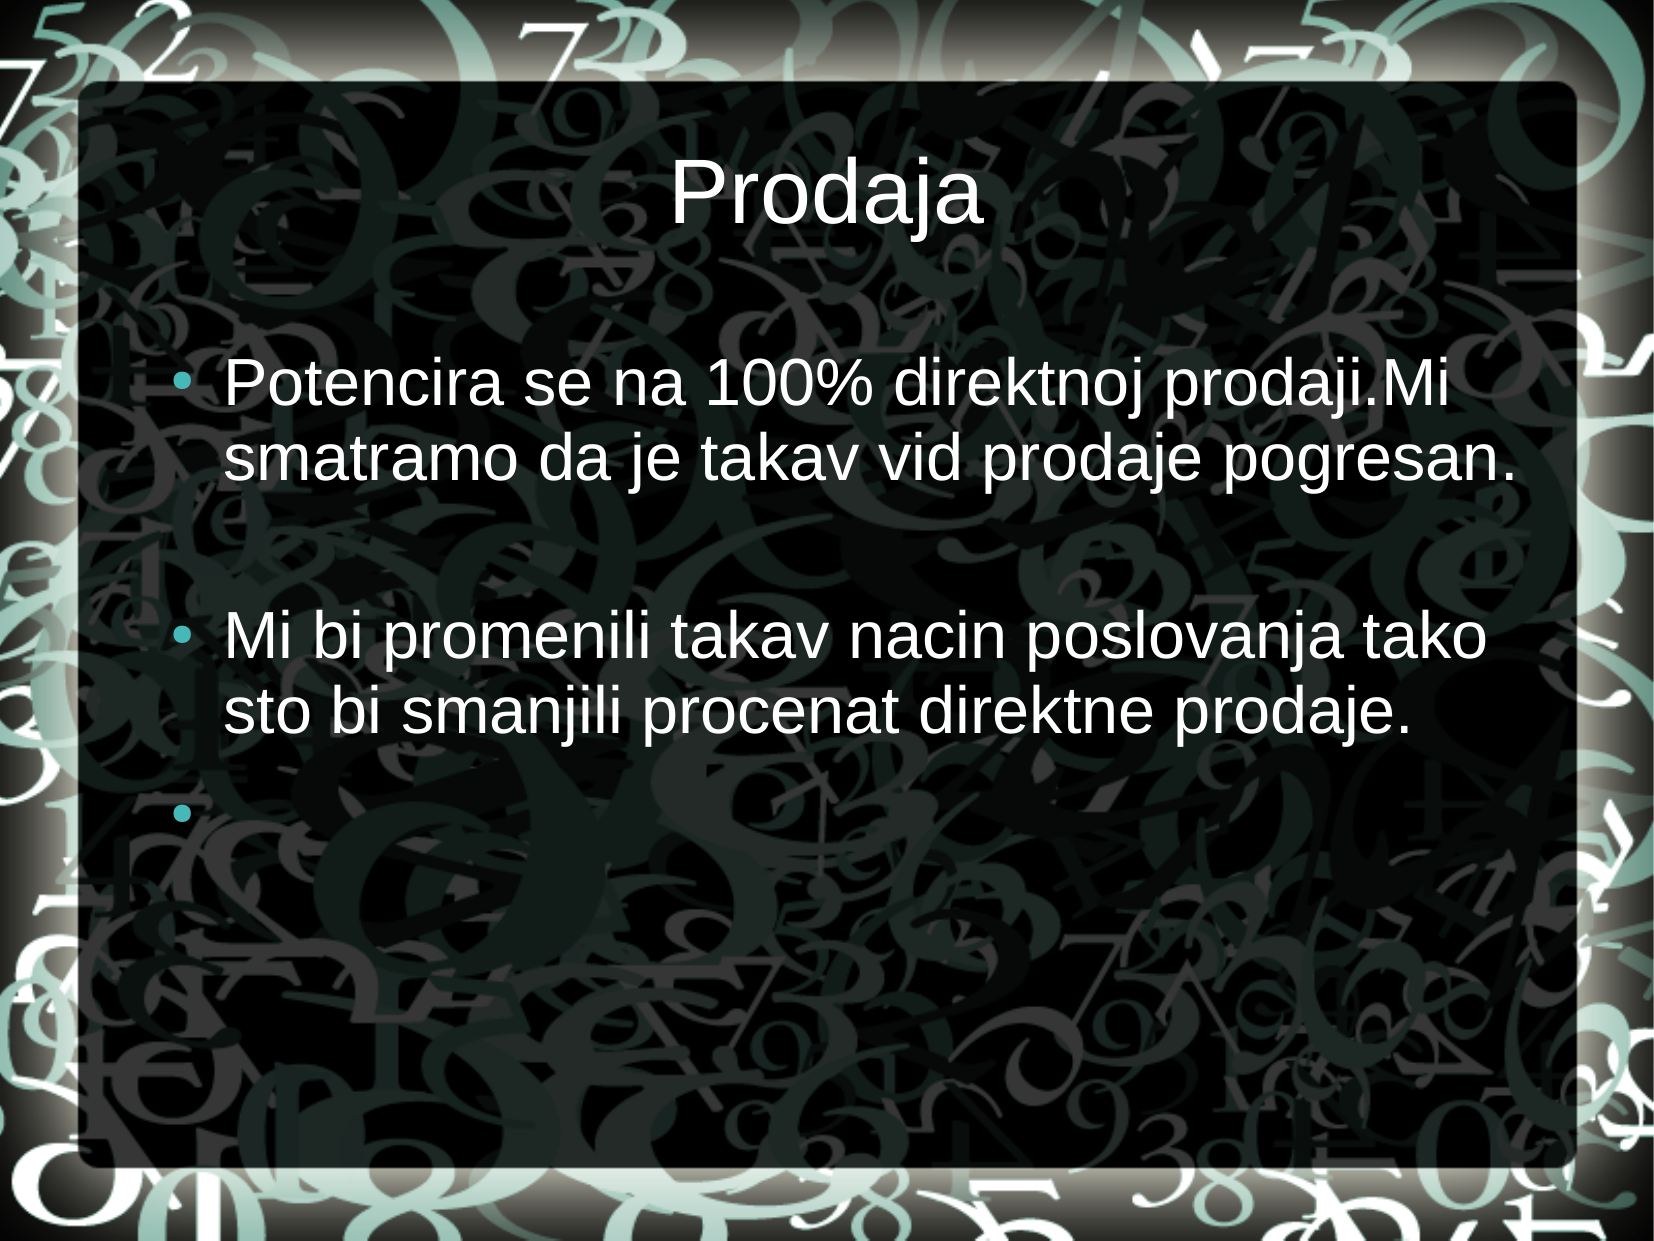

# Prodaja
Potencira se na 100% direktnoj prodaji.Mi smatramo da je takav vid prodaje pogresan.
Mi bi promenili takav nacin poslovanja tako sto bi smanjili procenat direktne prodaje.